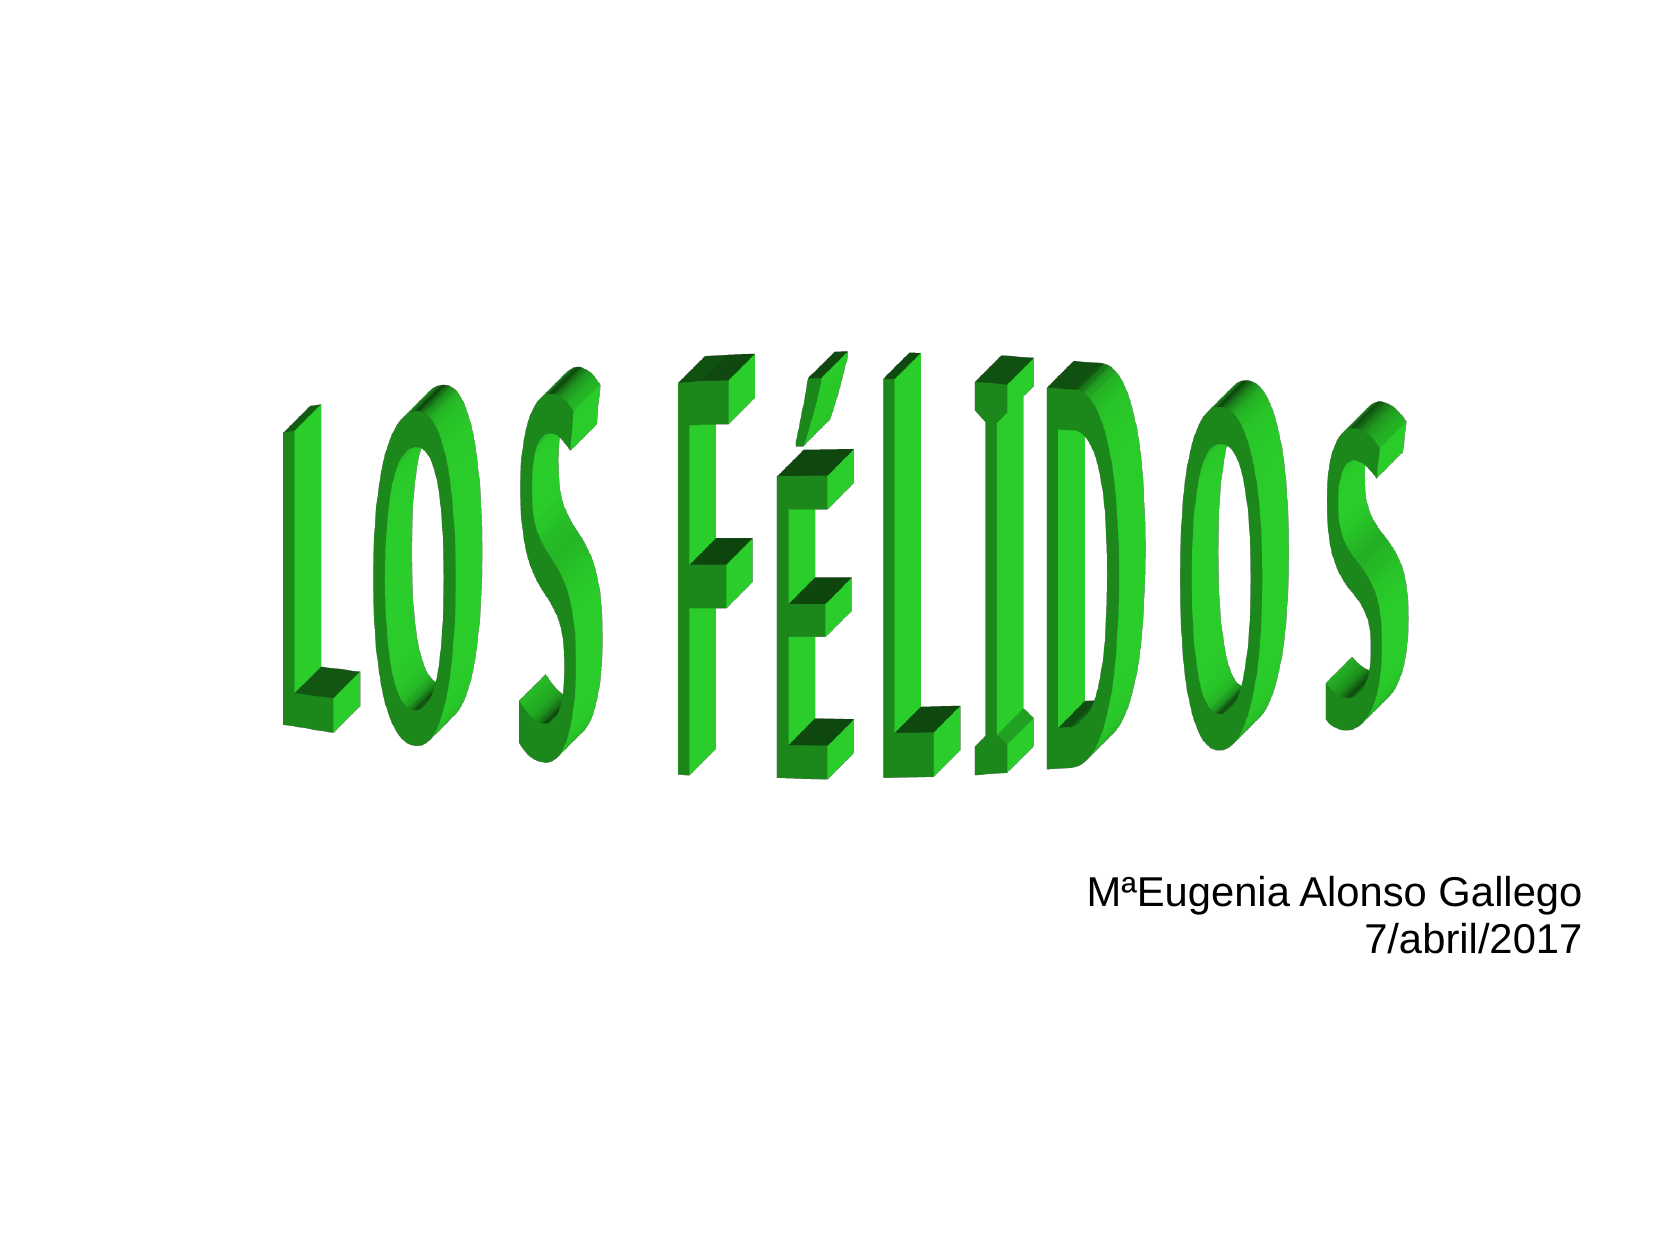

#
LOS FÉLIDOS
MªEugenia Alonso Gallego
7/abril/2017